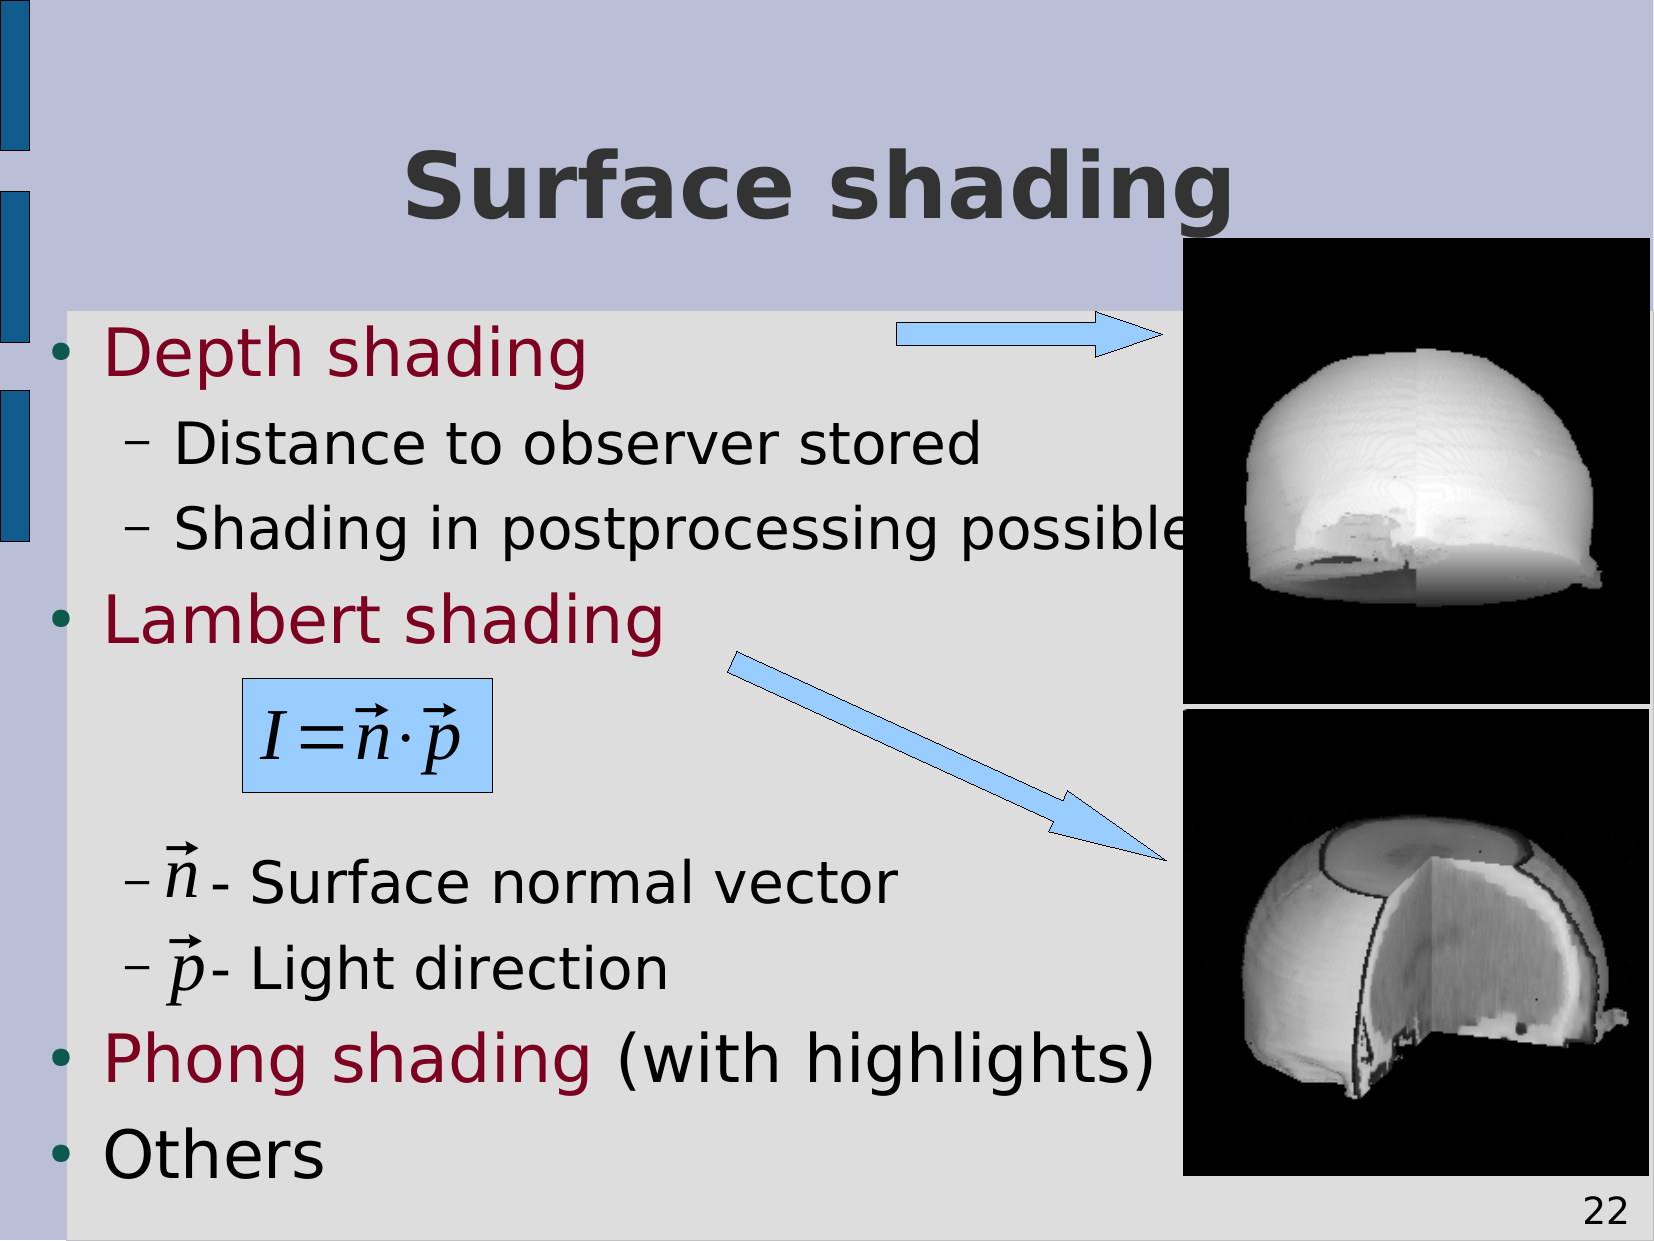

# Surface shading
Depth shading
Distance to observer stored
Shading in postprocessing possible
Lambert shading
 - Surface normal vector
 - Light direction
Phong shading (with highlights)
Others